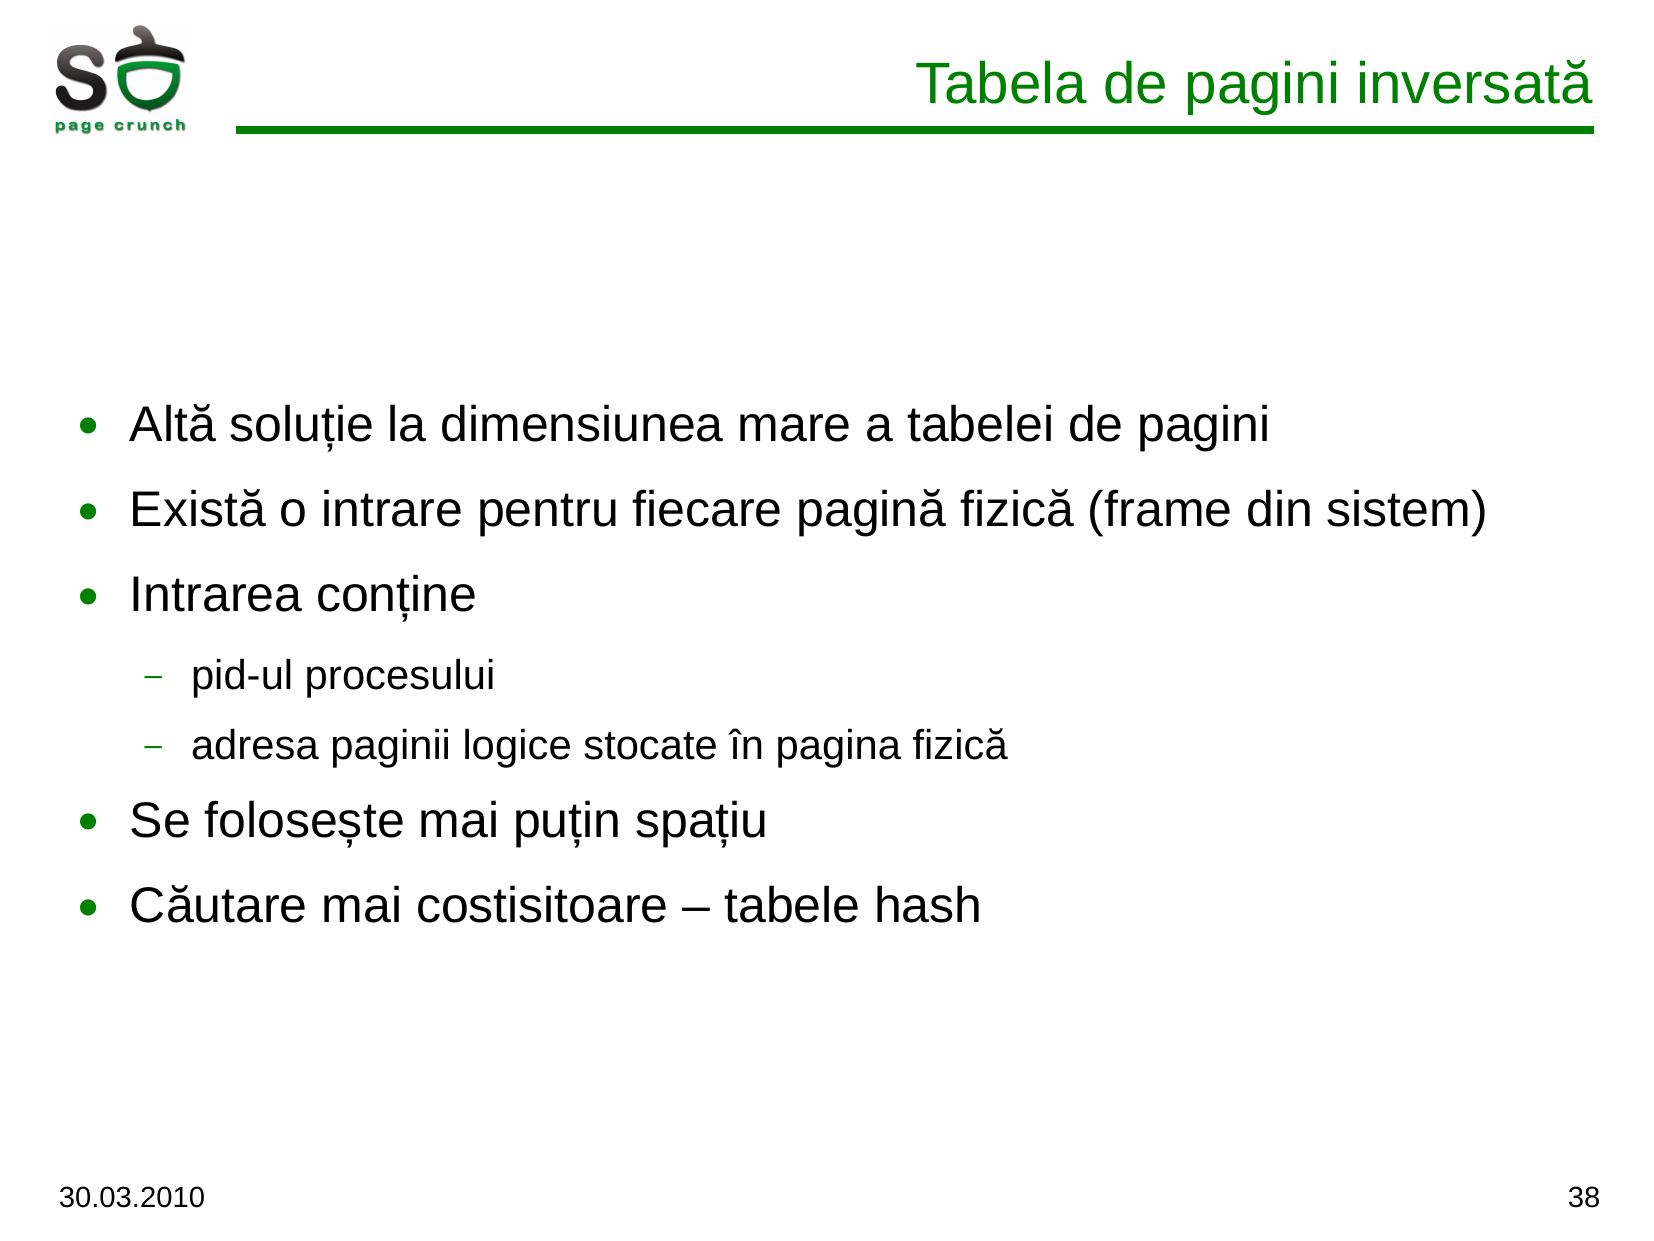

# Tabela de pagini inversată
Altă soluție la dimensiunea mare a tabelei de pagini
Există o intrare pentru fiecare pagină fizică (frame din sistem)
Intrarea conține
pid-ul procesului
adresa paginii logice stocate în pagina fizică
Se folosește mai puțin spațiu
Căutare mai costisitoare – tabele hash
30.03.2010
38